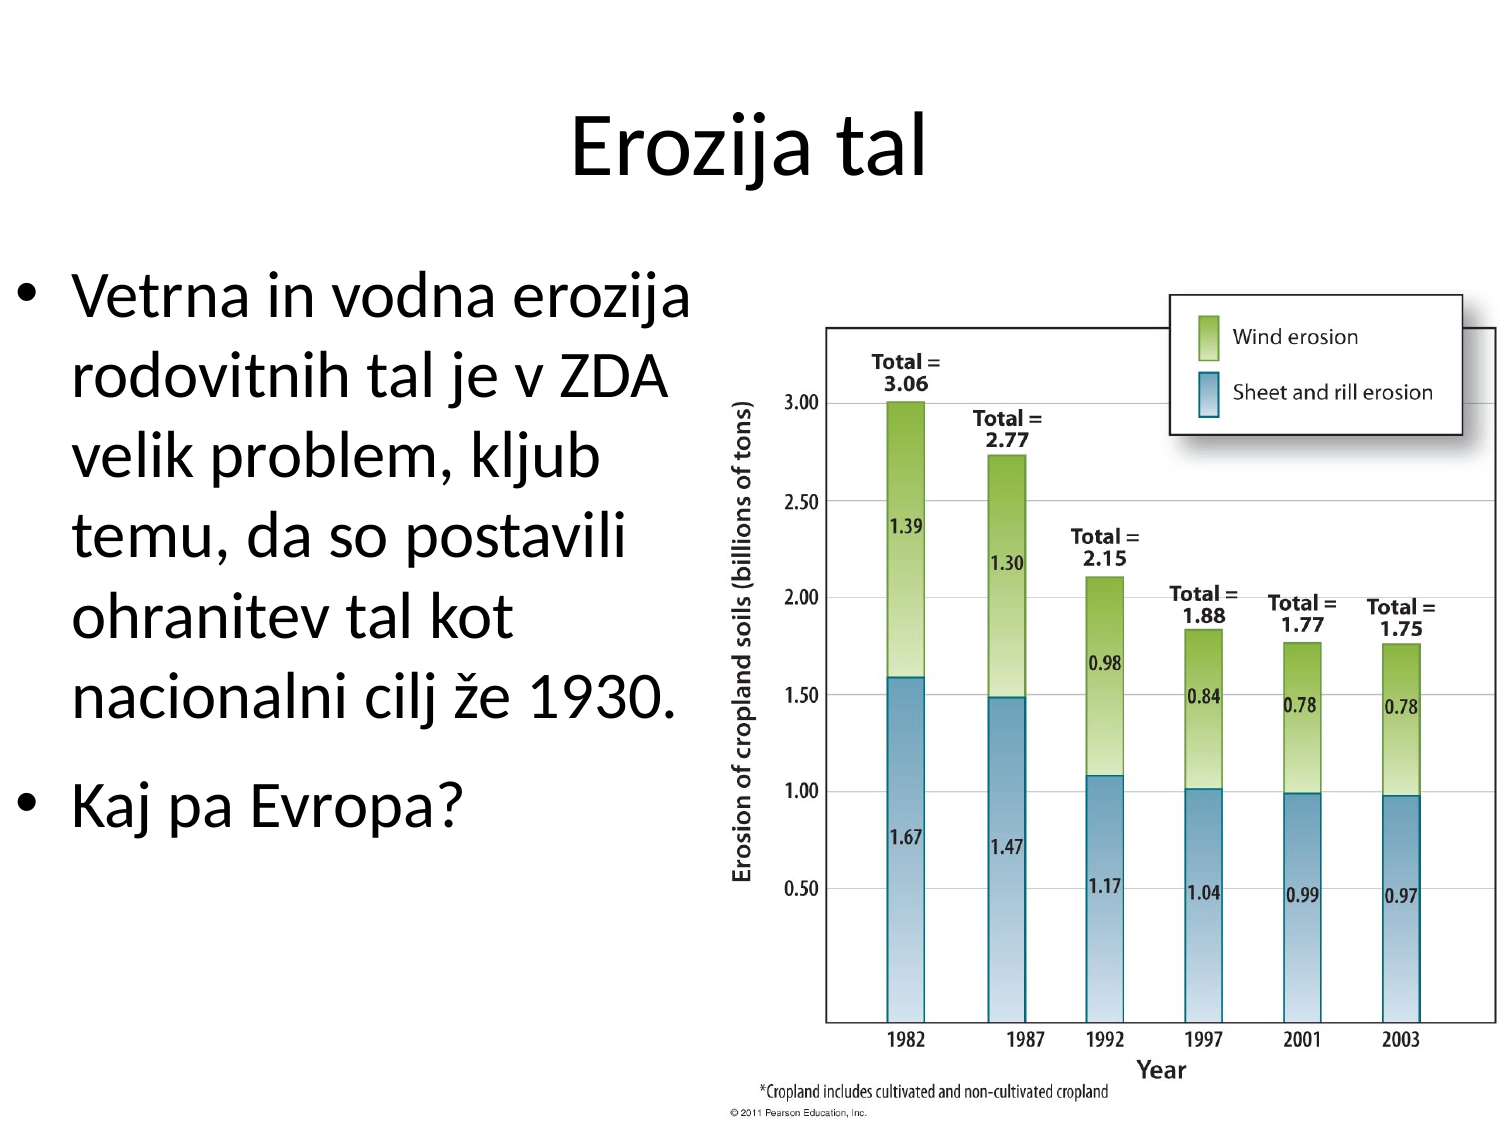

# Erozija tal
Vetrna in vodna erozija rodovitnih tal je v ZDA velik problem, kljub temu, da so postavili ohranitev tal kot nacionalni cilj že 1930.
Kaj pa Evropa?